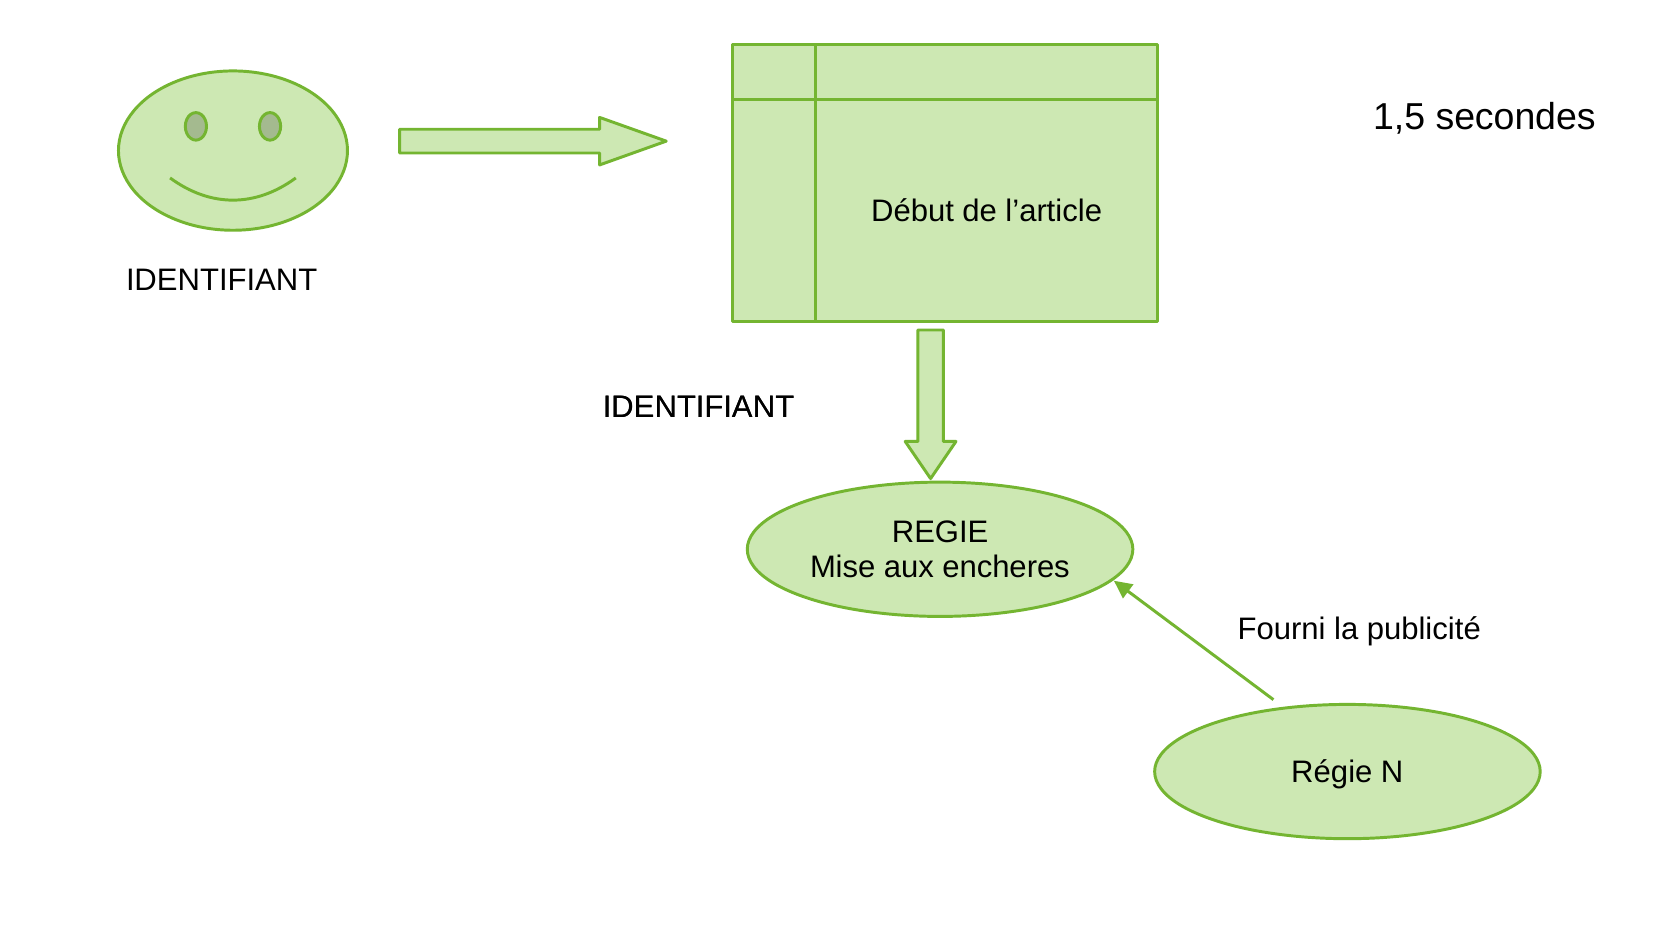

Début de l’article
1,5 secondes
IDENTIFIANT
IDENTIFIANT
IDENTIFIANT
REGIE
Mise aux encheres
Fourni la publicité
Régie N